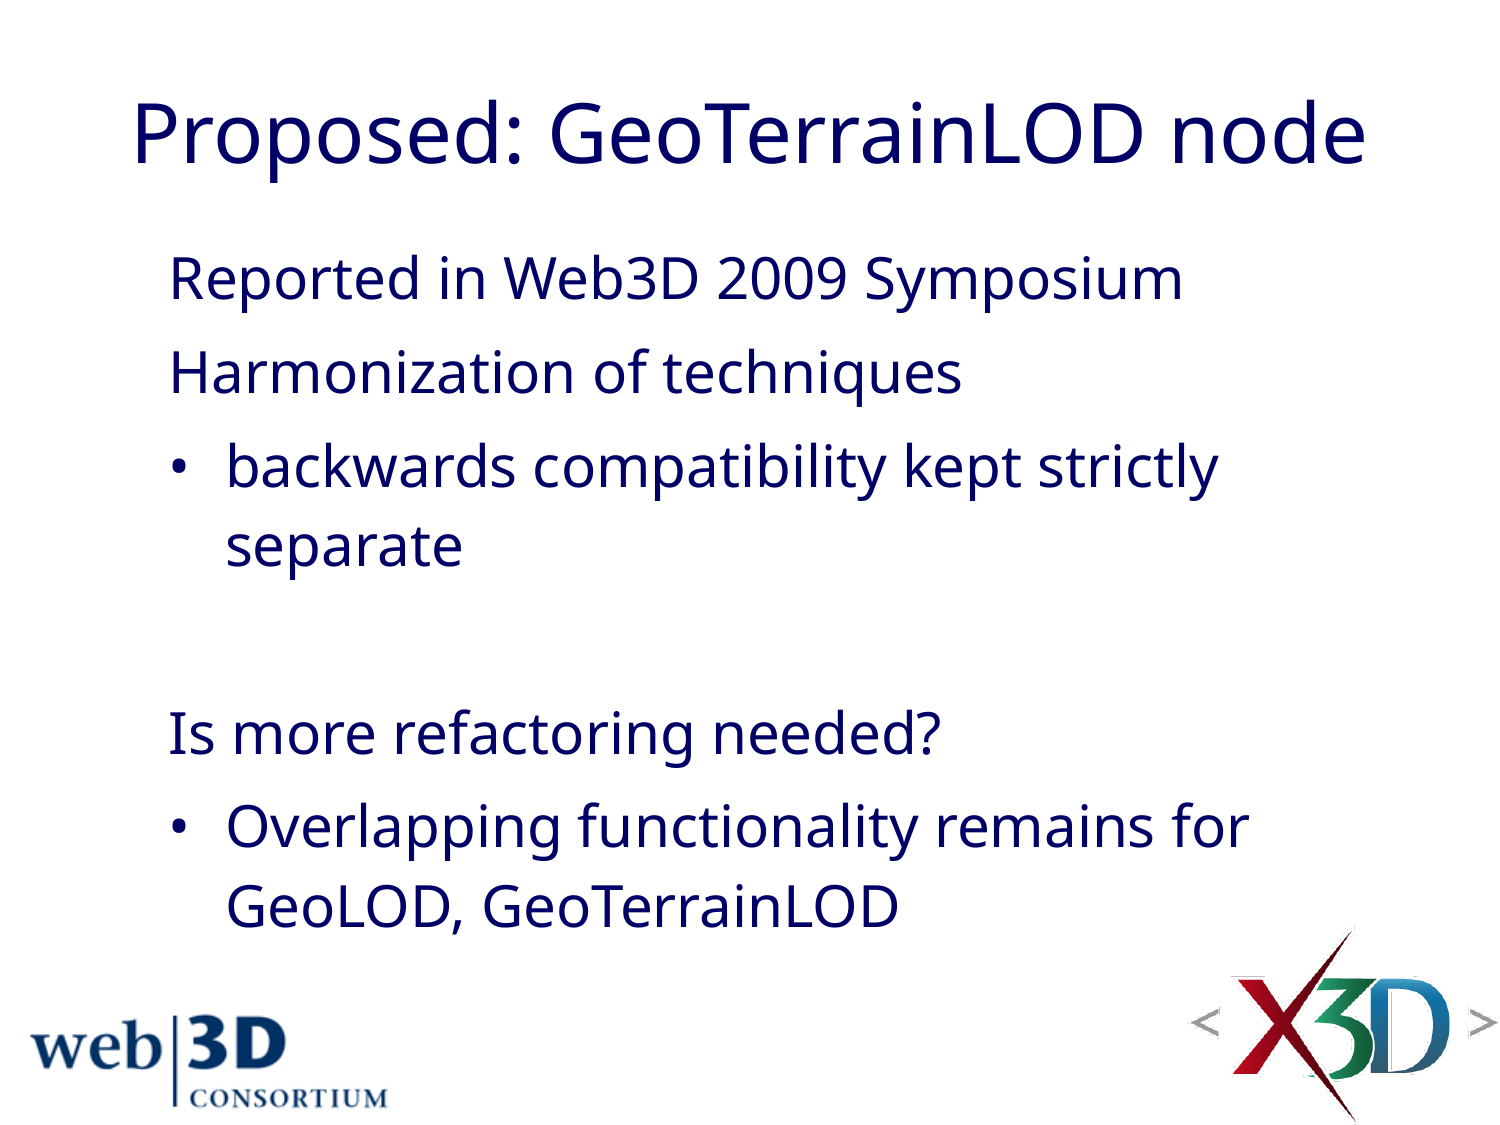

# Proposed: GeoTerrainLOD node
Reported in Web3D 2009 Symposium
Harmonization of techniques
backwards compatibility kept strictly separate
Is more refactoring needed?
Overlapping functionality remains for GeoLOD, GeoTerrainLOD